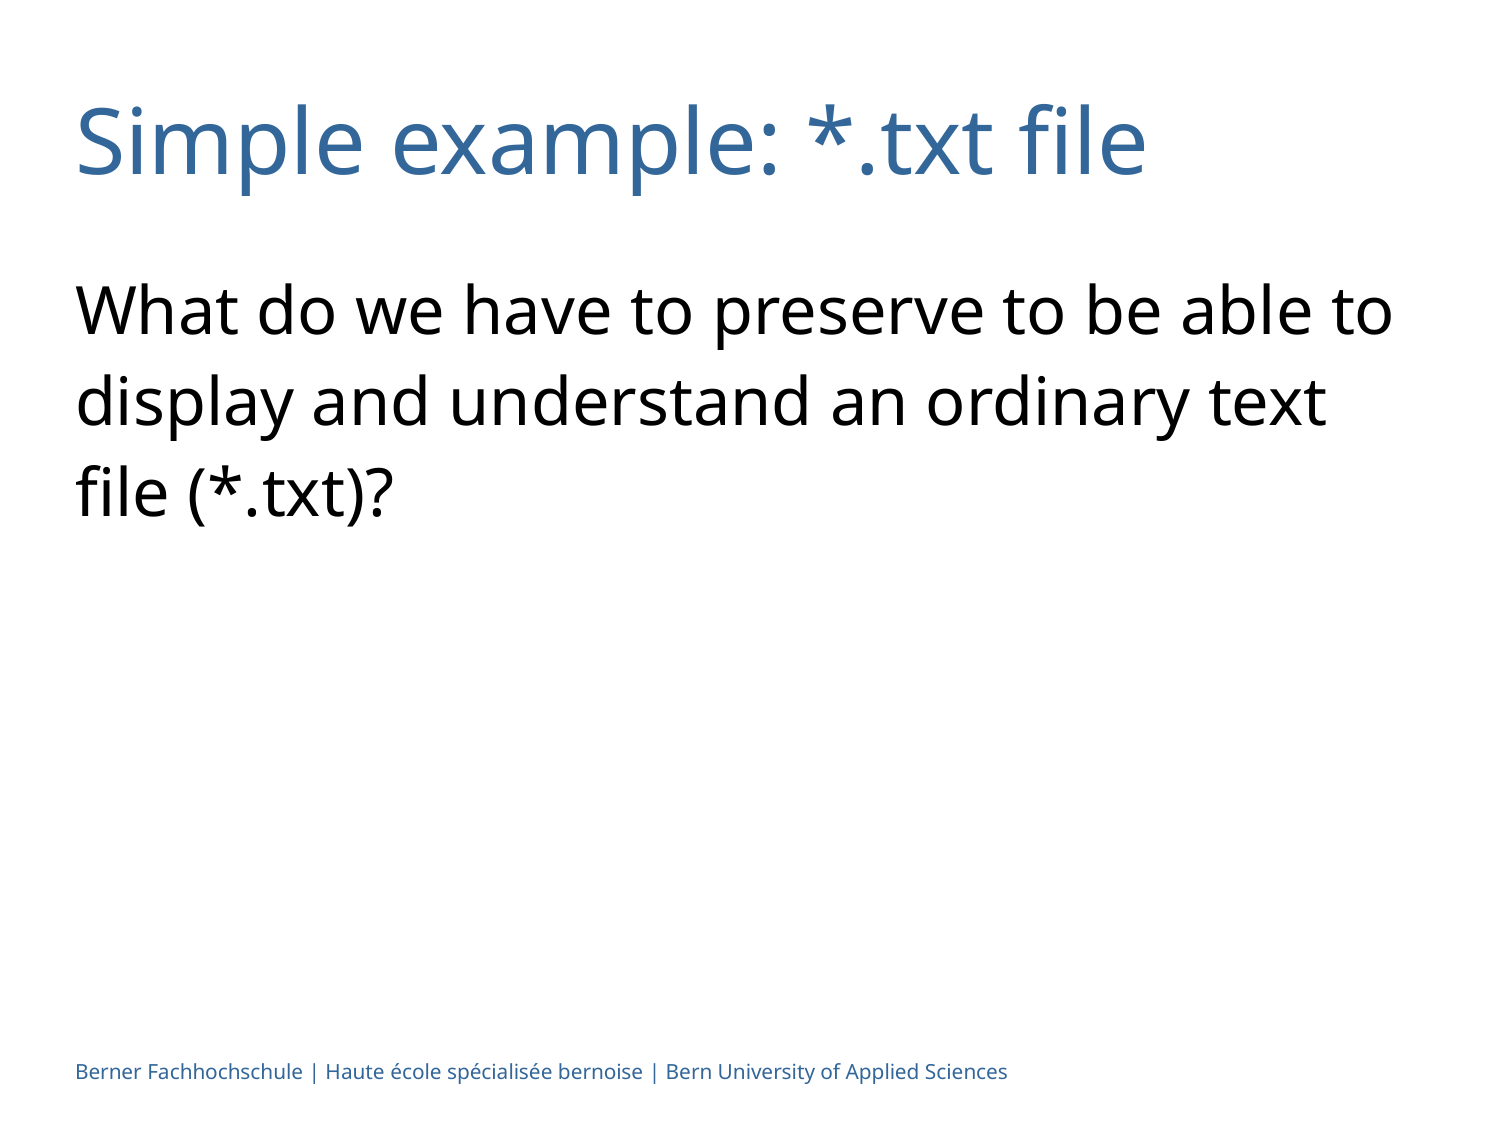

# Simple example: *.txt file
What do we have to preserve to be able to display and understand an ordinary text file (*.txt)?